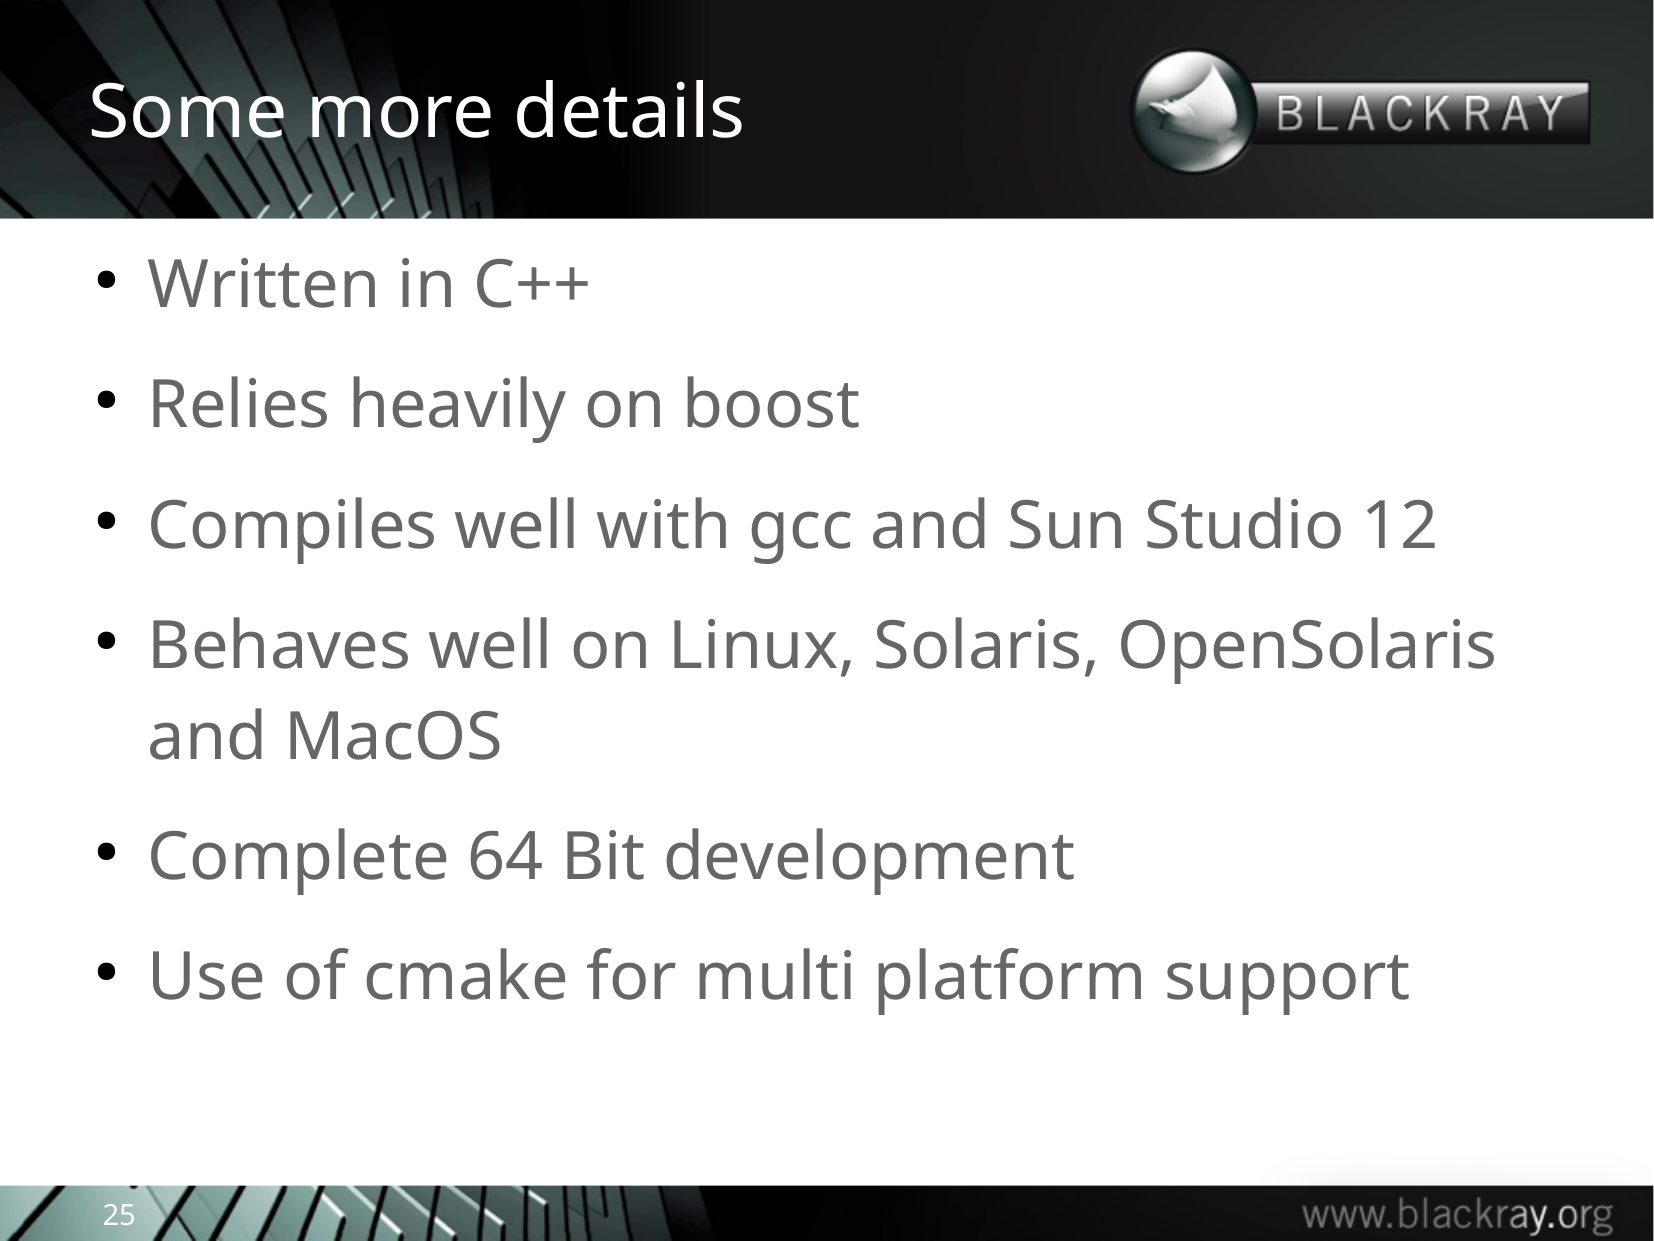

# Some more details
Written in C++
Relies heavily on boost
Compiles well with gcc and Sun Studio 12
Behaves well on Linux, Solaris, OpenSolaris and MacOS
Complete 64 Bit development
Use of cmake for multi platform support